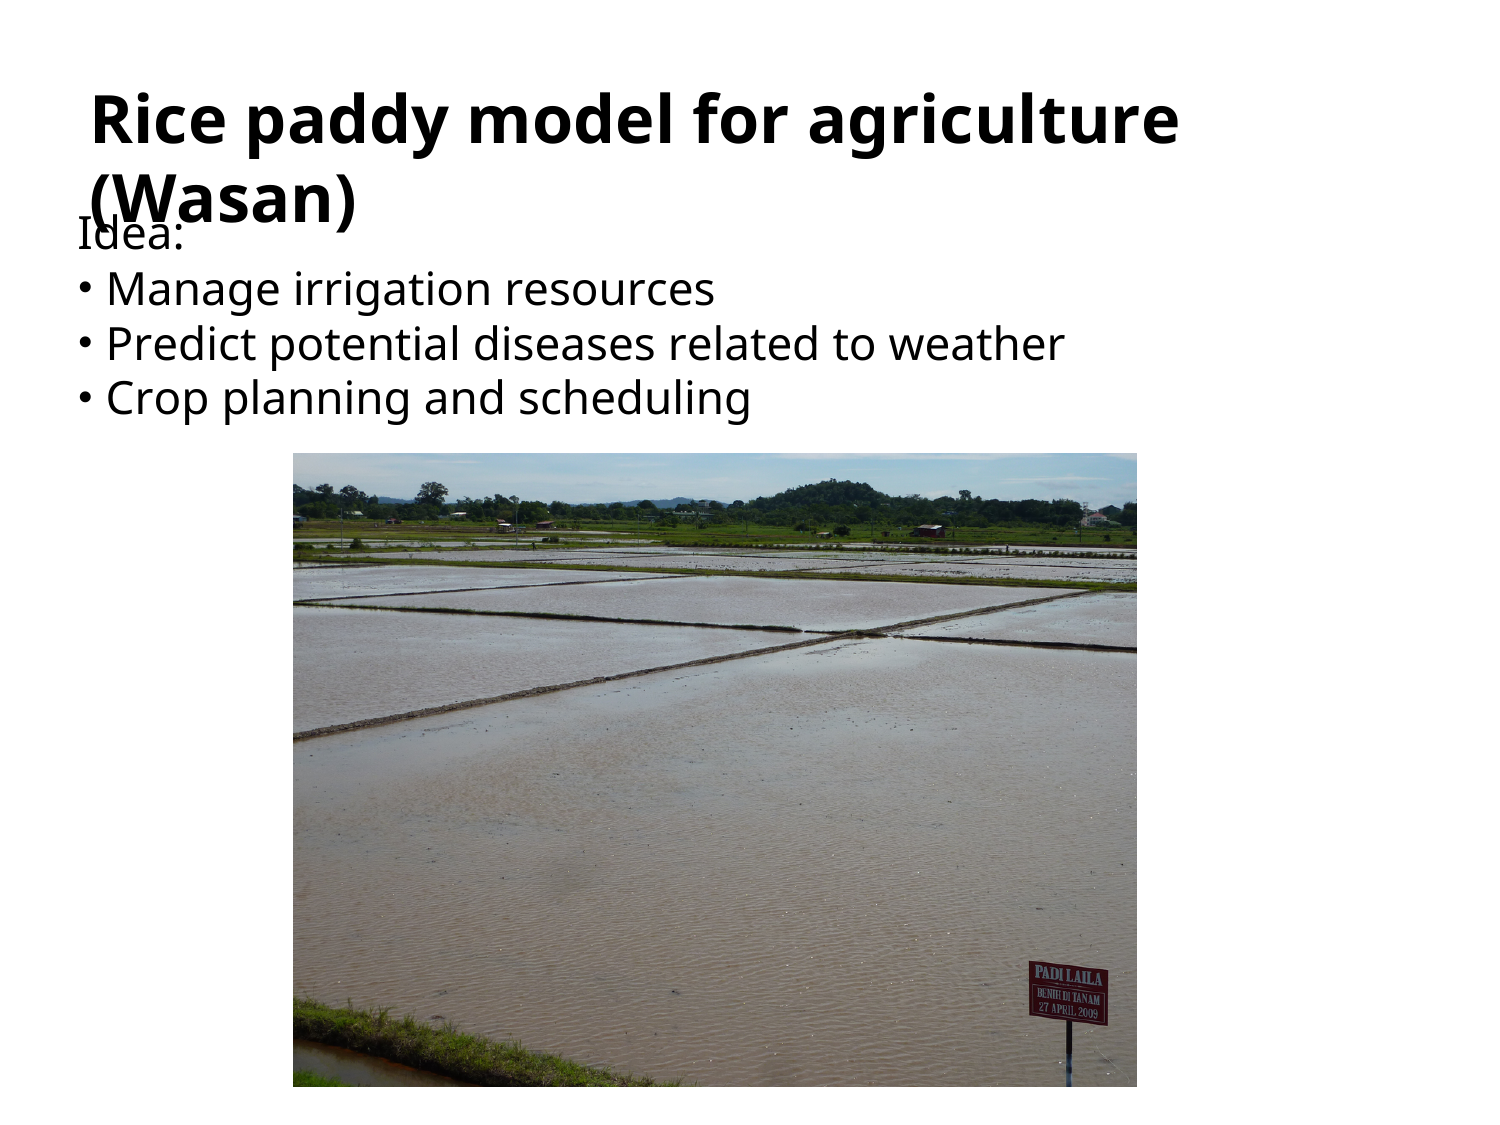

Rice paddy model for agriculture (Wasan)
Idea:
 Manage irrigation resources
 Predict potential diseases related to weather
 Crop planning and scheduling